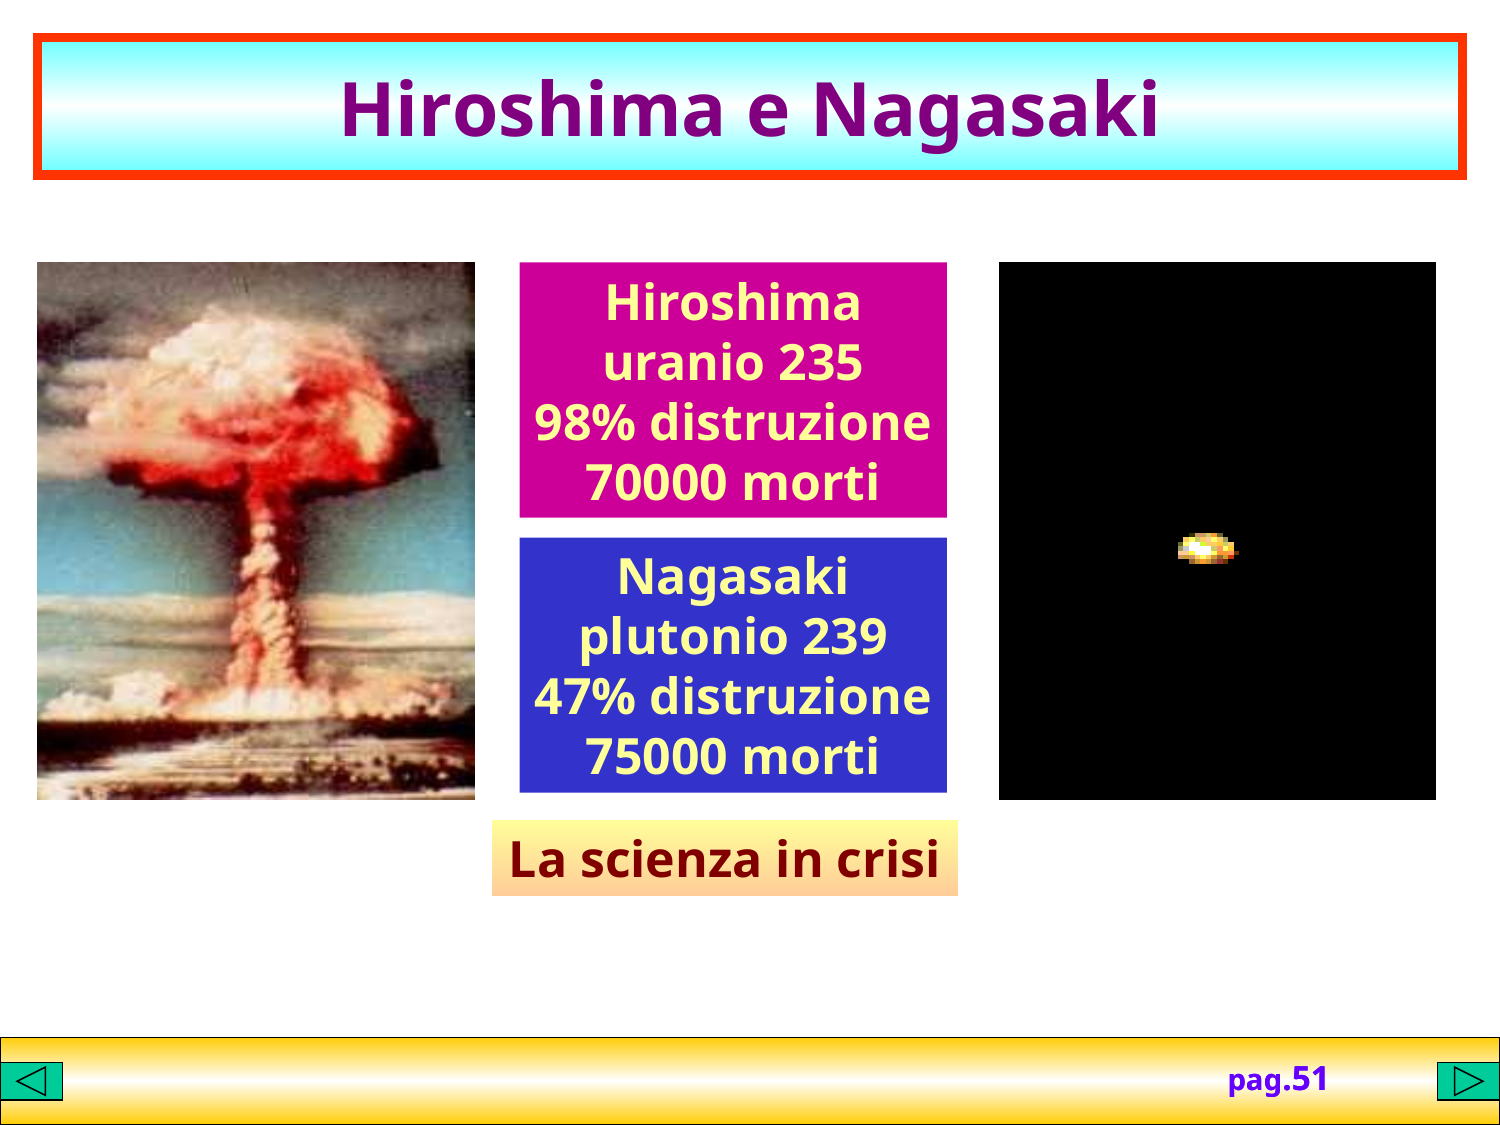

# Hiroshima e Nagasaki
Hiroshima
uranio 235
98% distruzione
70000 morti
Nagasaki
plutonio 239
47% distruzione
75000 morti
La scienza in crisi
pag.
51